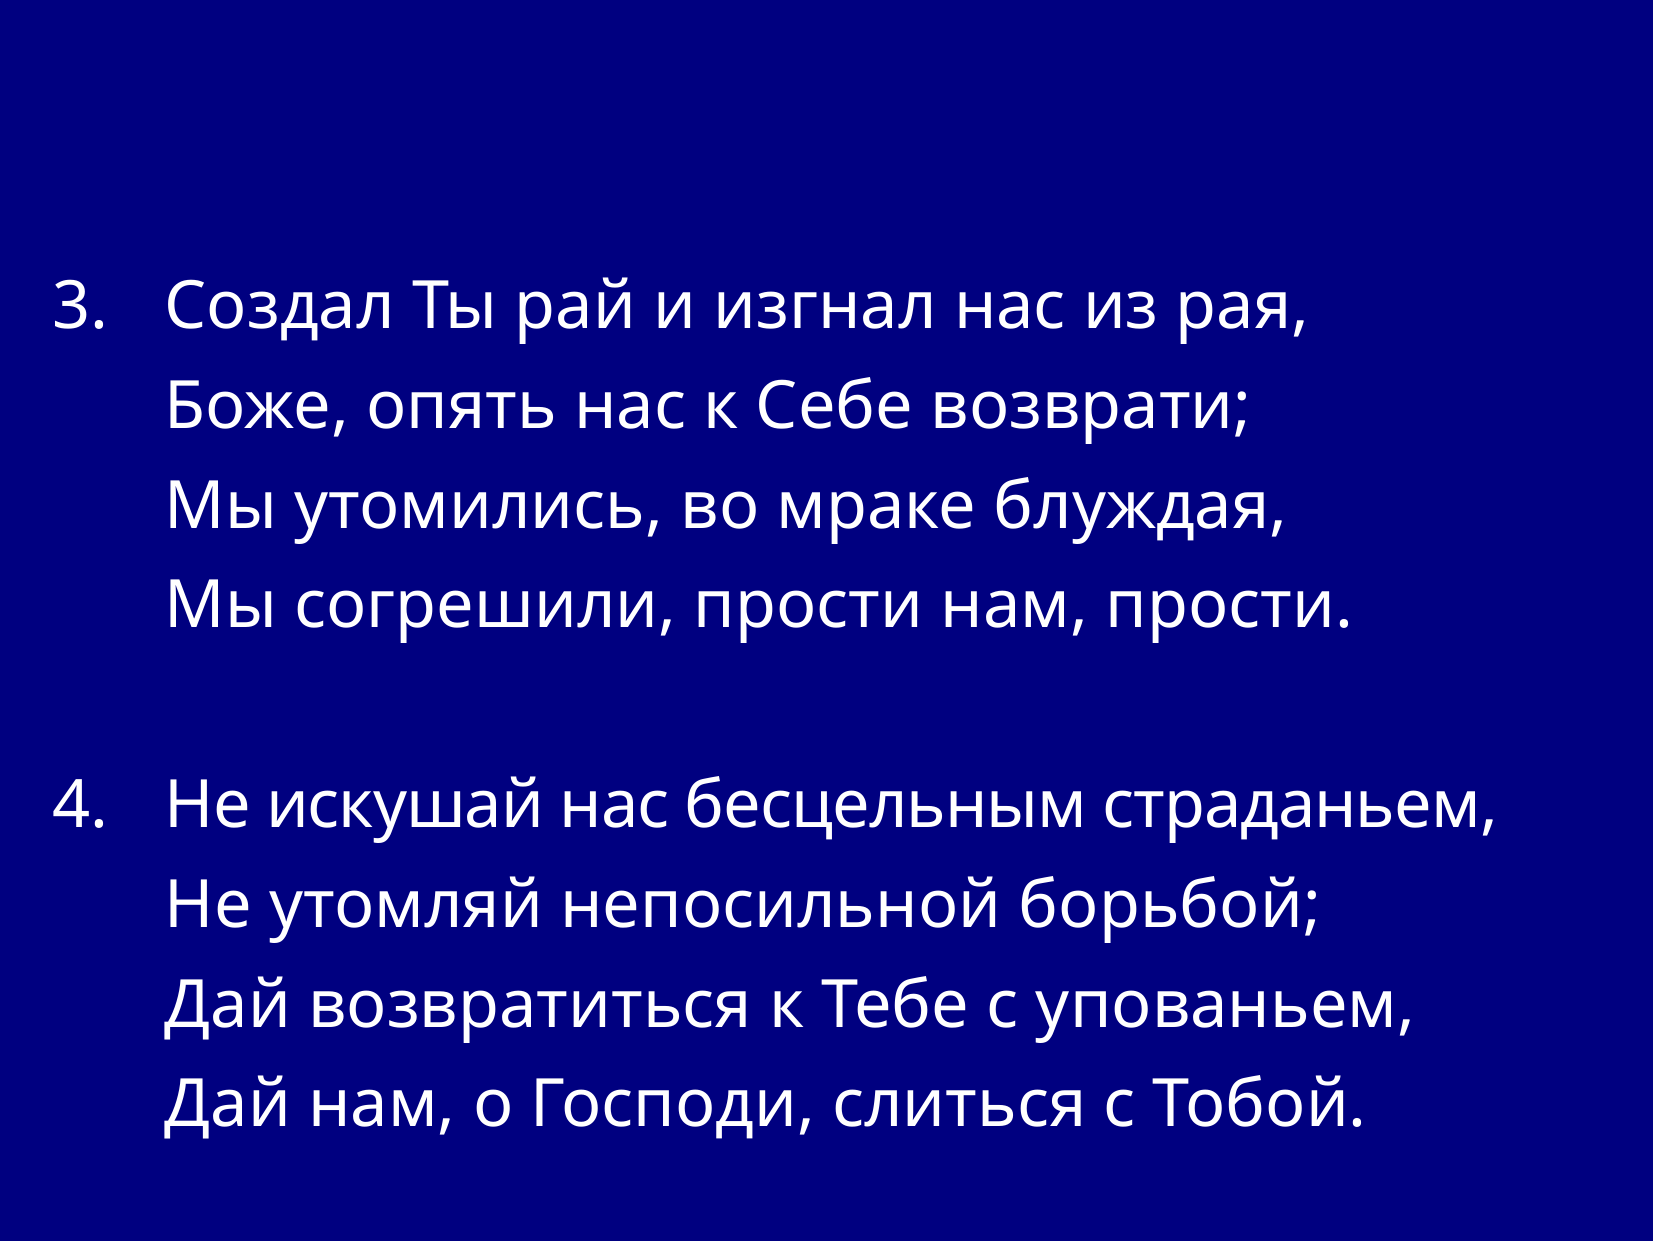

3.	Создал Ты рай и изгнал нас из рая,
	Боже, опять нас к Себе возврати;
	Мы утомились, во мраке блуждая,
	Мы согрешили, прости нам, прости.
4.	Не искушай нас бесцельным страданьем,
	Не утомляй непосильной борьбой;
	Дай возвратиться к Тебе с упованьем,
	Дай нам, о Господи, слиться с Тобой.